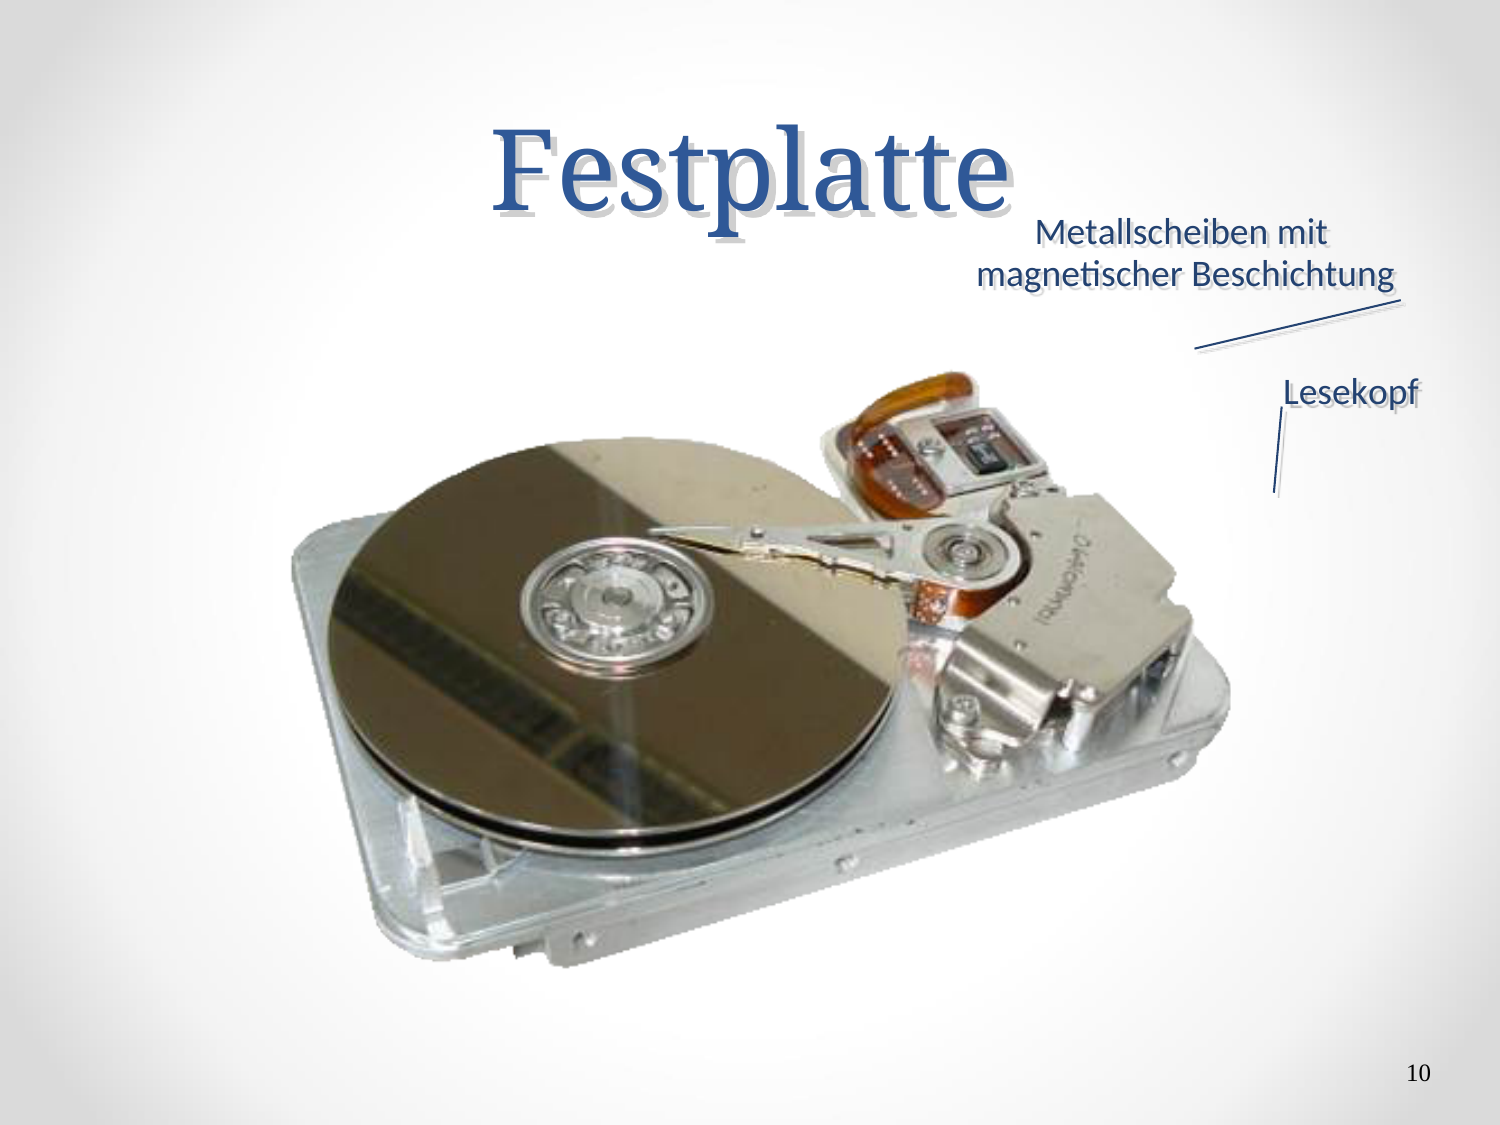

# Festplatte
Metallscheiben mit
magnetischer Beschichtung
Lesekopf